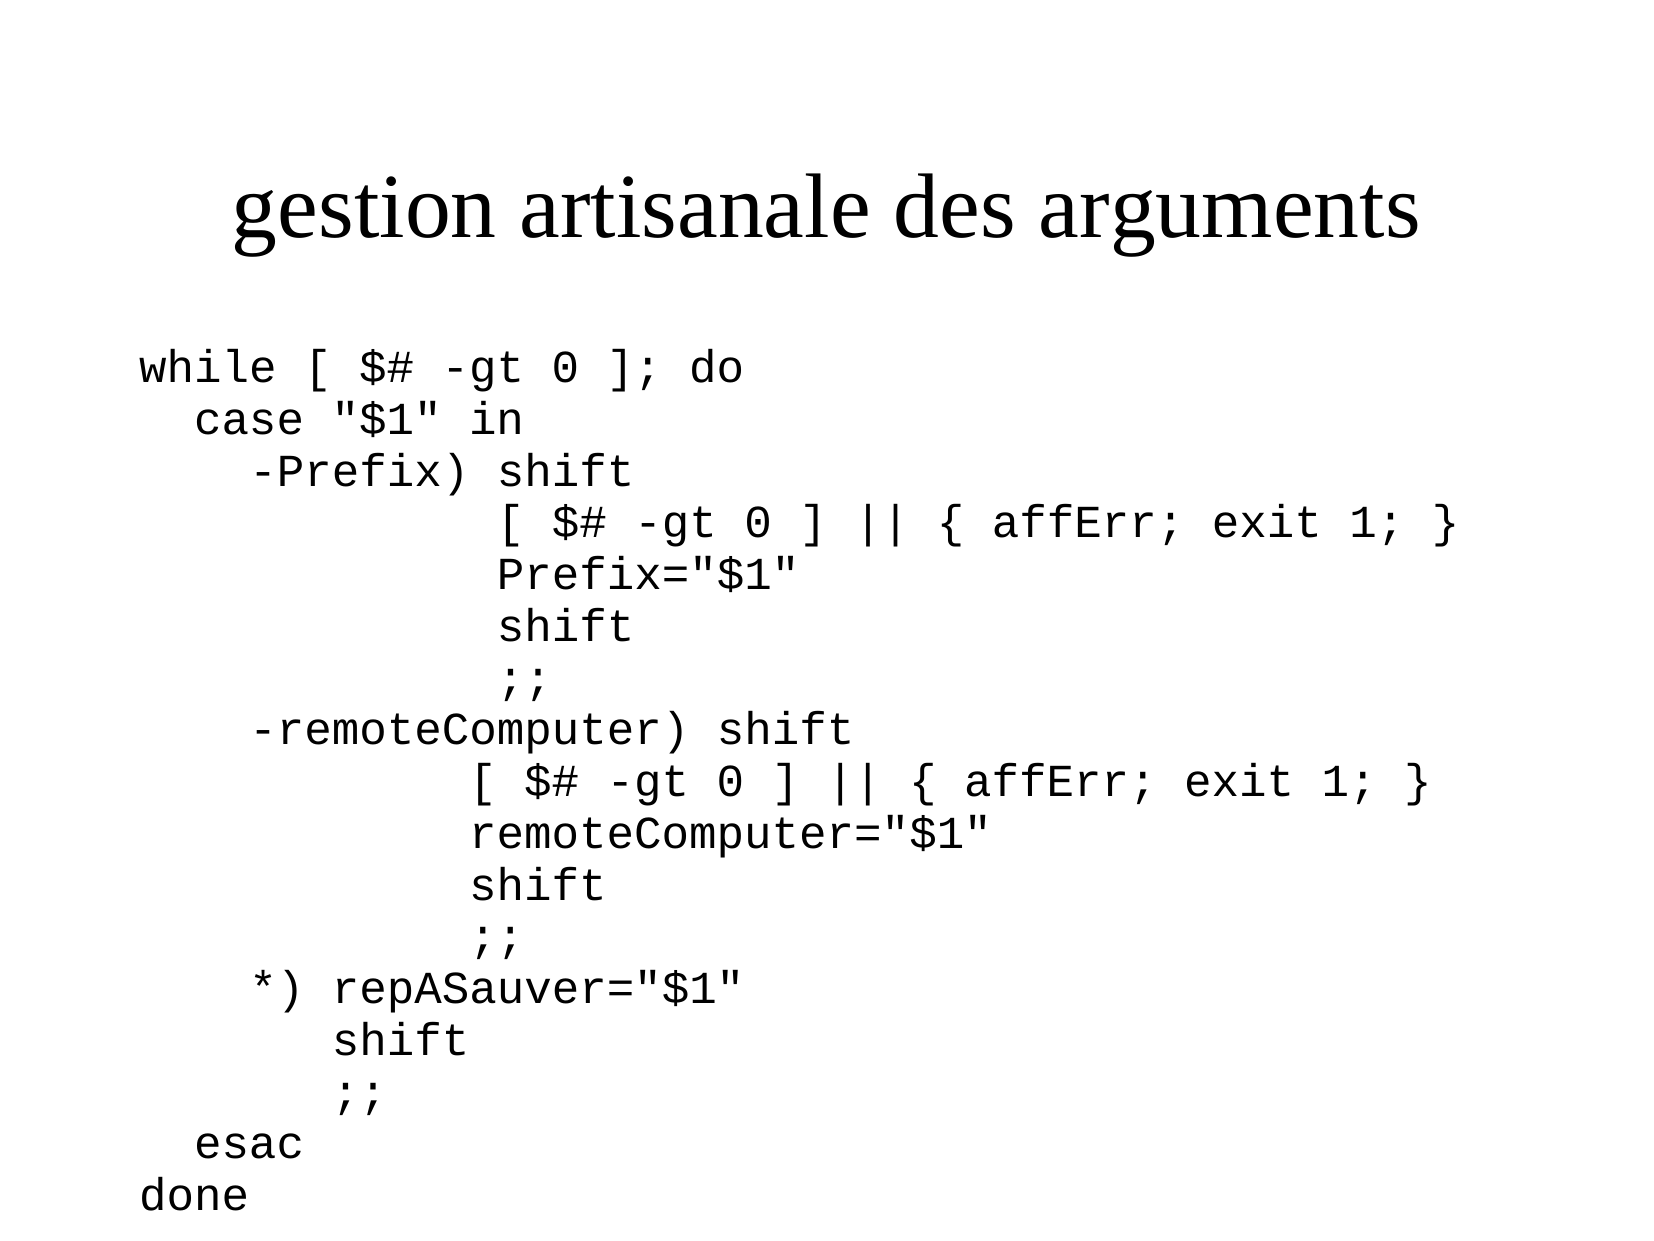

# gestion artisanale des arguments
while [ $# -gt 0 ]; do
 case "$1" in
 -Prefix) shift
 [ $# -gt 0 ] || { affErr; exit 1; }
 Prefix="$1"
 shift
 ;;
 -remoteComputer) shift
 [ $# -gt 0 ] || { affErr; exit 1; }
 remoteComputer="$1"
 shift
 ;;
 *) repASauver="$1"
 shift
 ;;
 esac
done